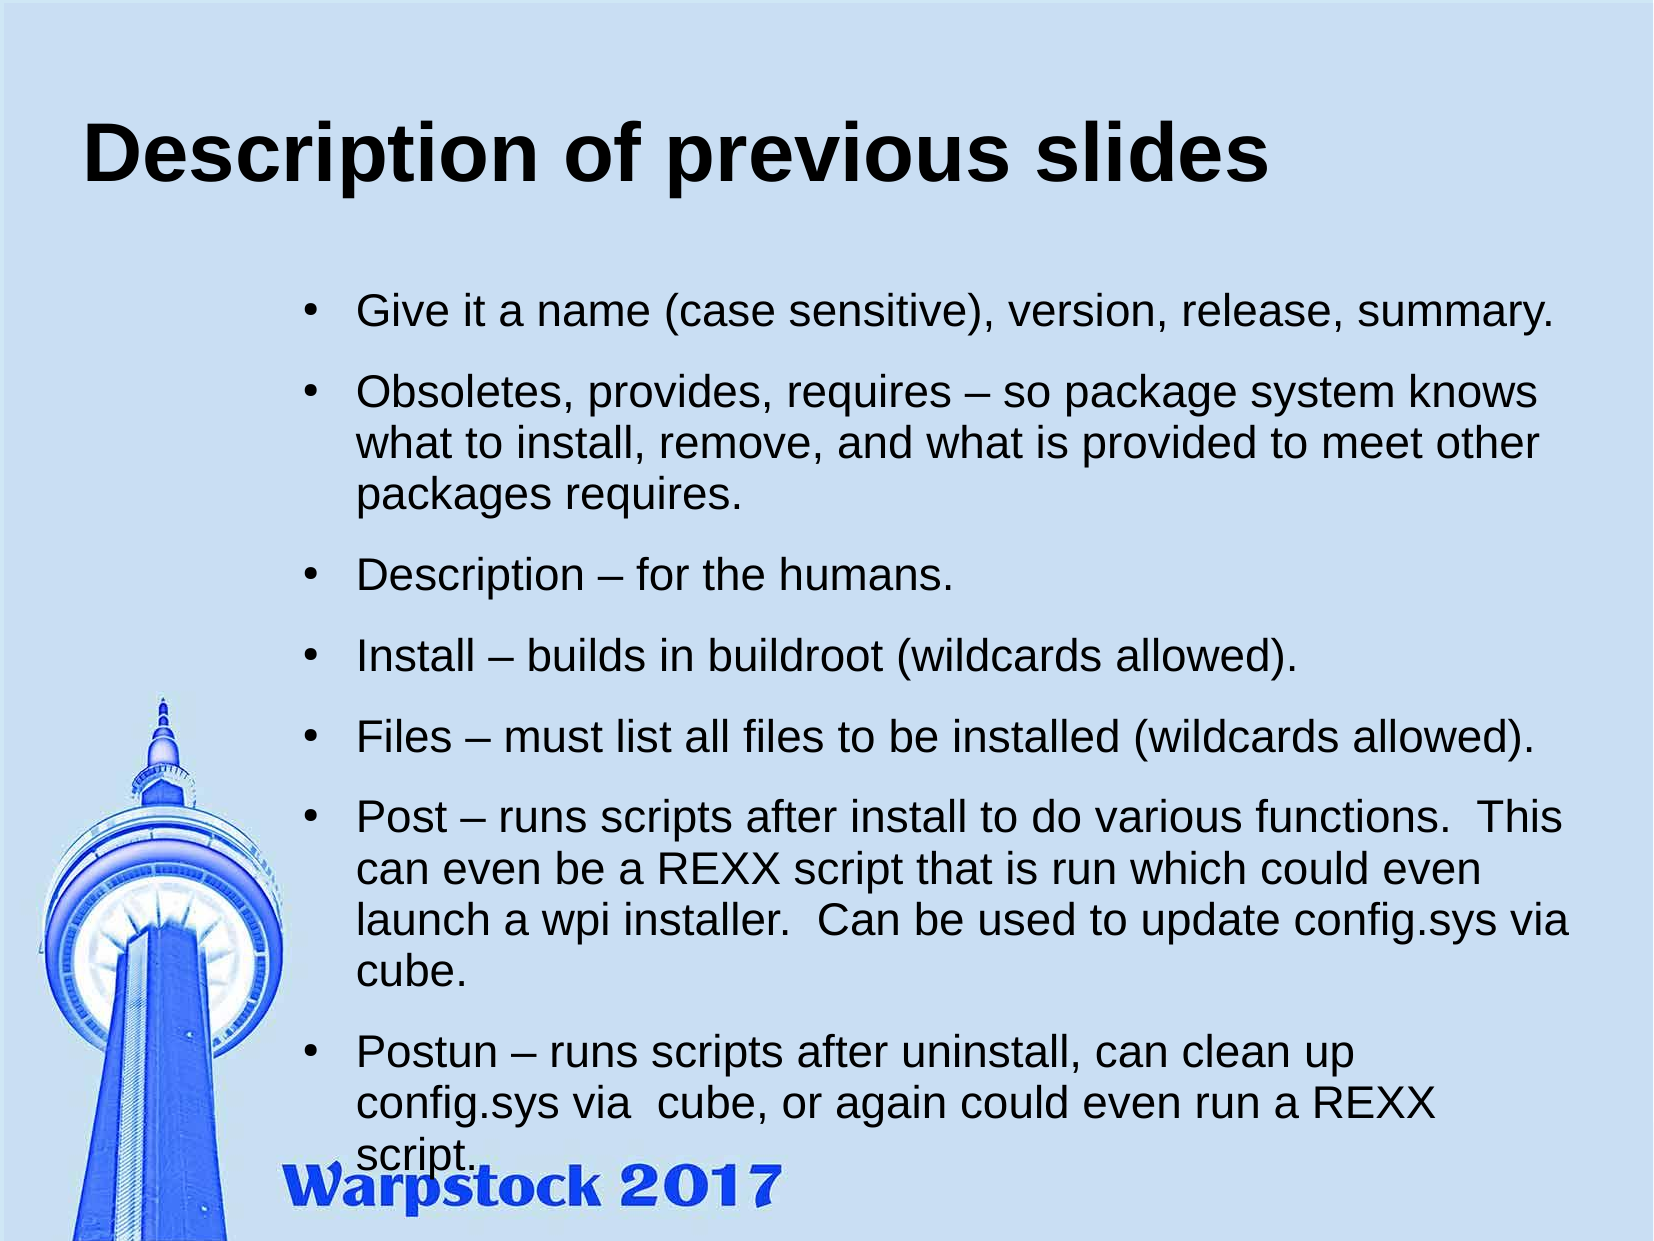

# Description of previous slides
Give it a name (case sensitive), version, release, summary.
Obsoletes, provides, requires – so package system knows what to install, remove, and what is provided to meet other packages requires.
Description – for the humans.
Install – builds in buildroot (wildcards allowed).
Files – must list all files to be installed (wildcards allowed).
Post – runs scripts after install to do various functions. This can even be a REXX script that is run which could even launch a wpi installer. Can be used to update config.sys via cube.
Postun – runs scripts after uninstall, can clean up config.sys via cube, or again could even run a REXX script.